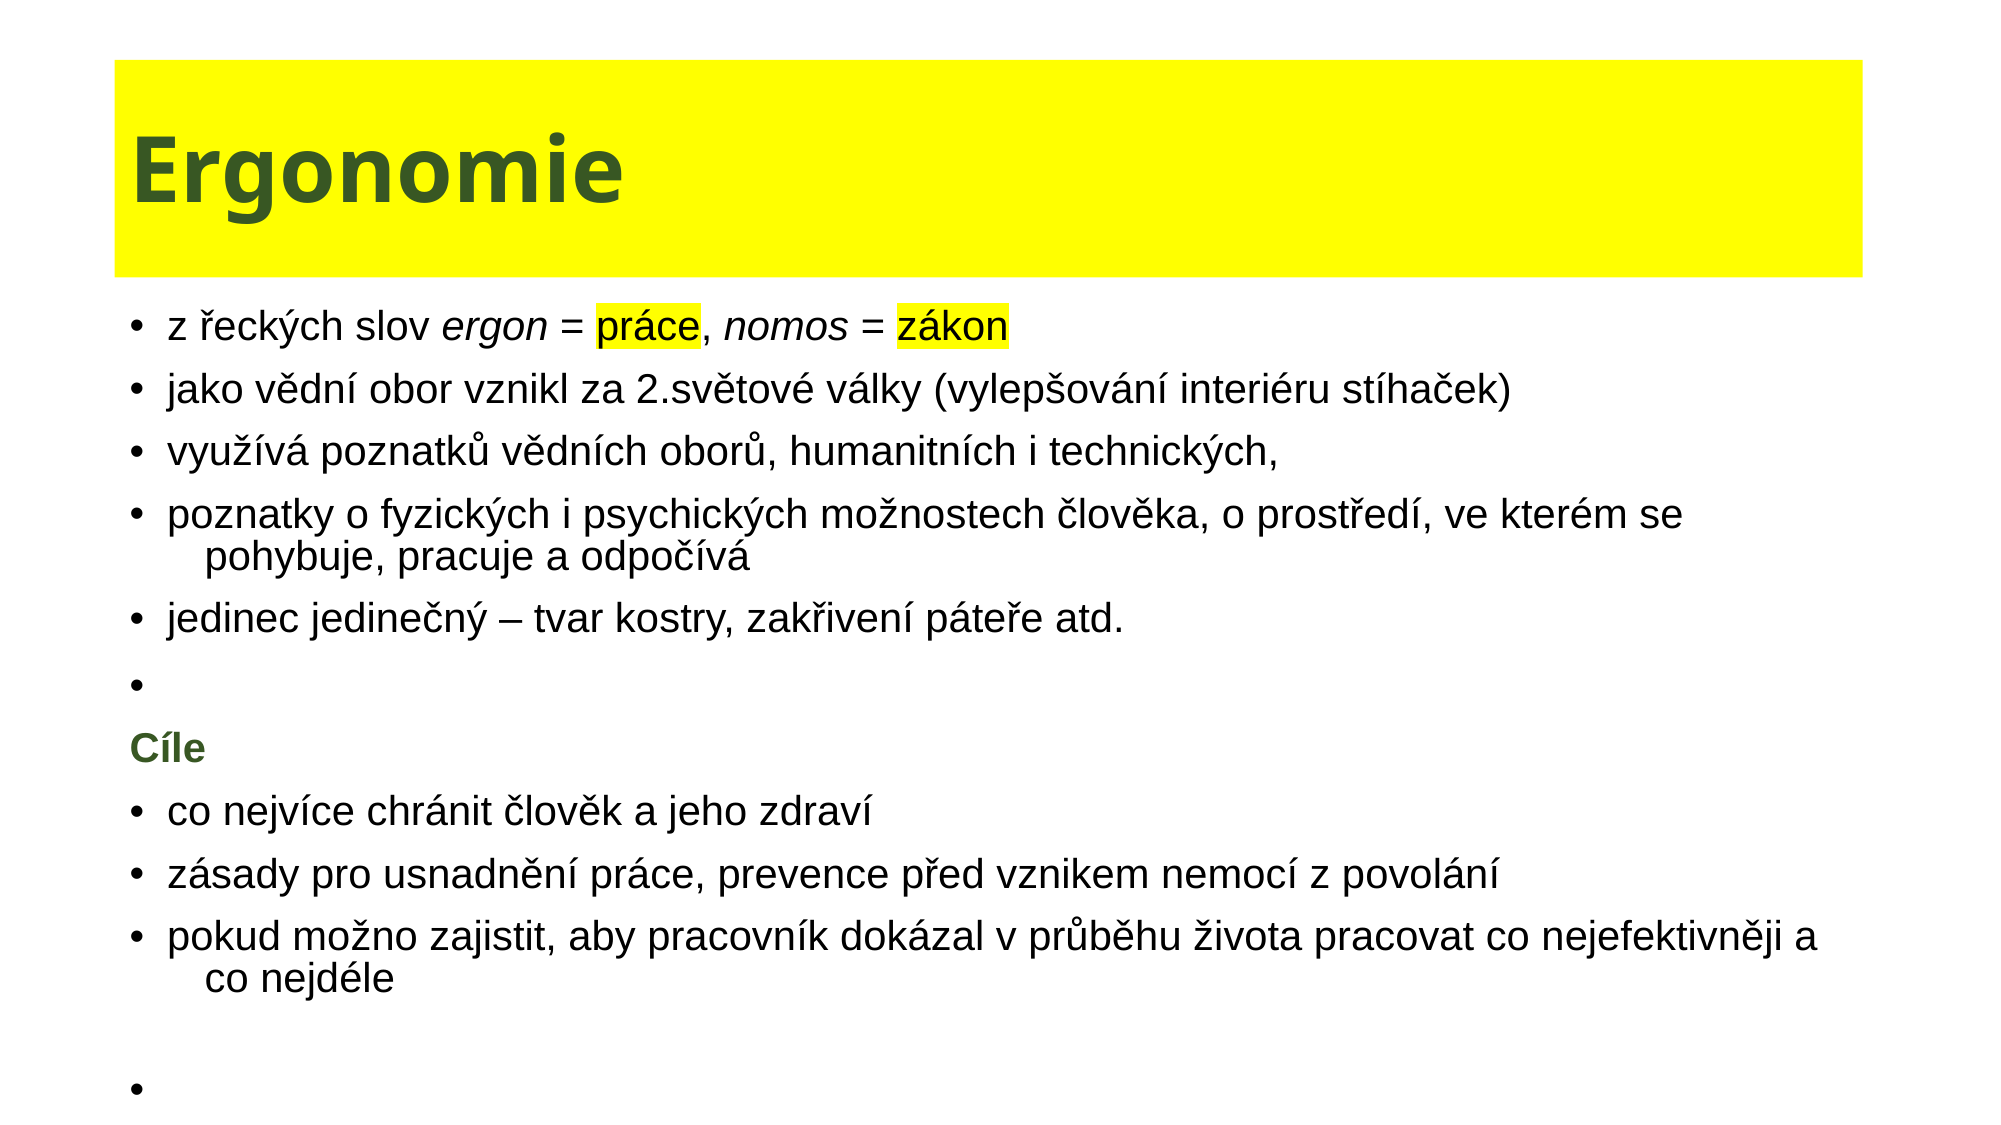

# Ergonomie
z řeckých slov ergon = práce, nomos = zákon
jako vědní obor vznikl za 2.světové války (vylepšování interiéru stíhaček)
využívá poznatků vědních oborů, humanitních i technických,
poznatky o fyzických i psychických možnostech člověka, o prostředí, ve kterém se pohybuje, pracuje a odpočívá
jedinec jedinečný – tvar kostry, zakřivení páteře atd.
Cíle
co nejvíce chránit člověk a jeho zdraví
zásady pro usnadnění práce, prevence před vznikem nemocí z povolání
pokud možno zajistit, aby pracovník dokázal v průběhu života pracovat co nejefektivněji a co nejdéle